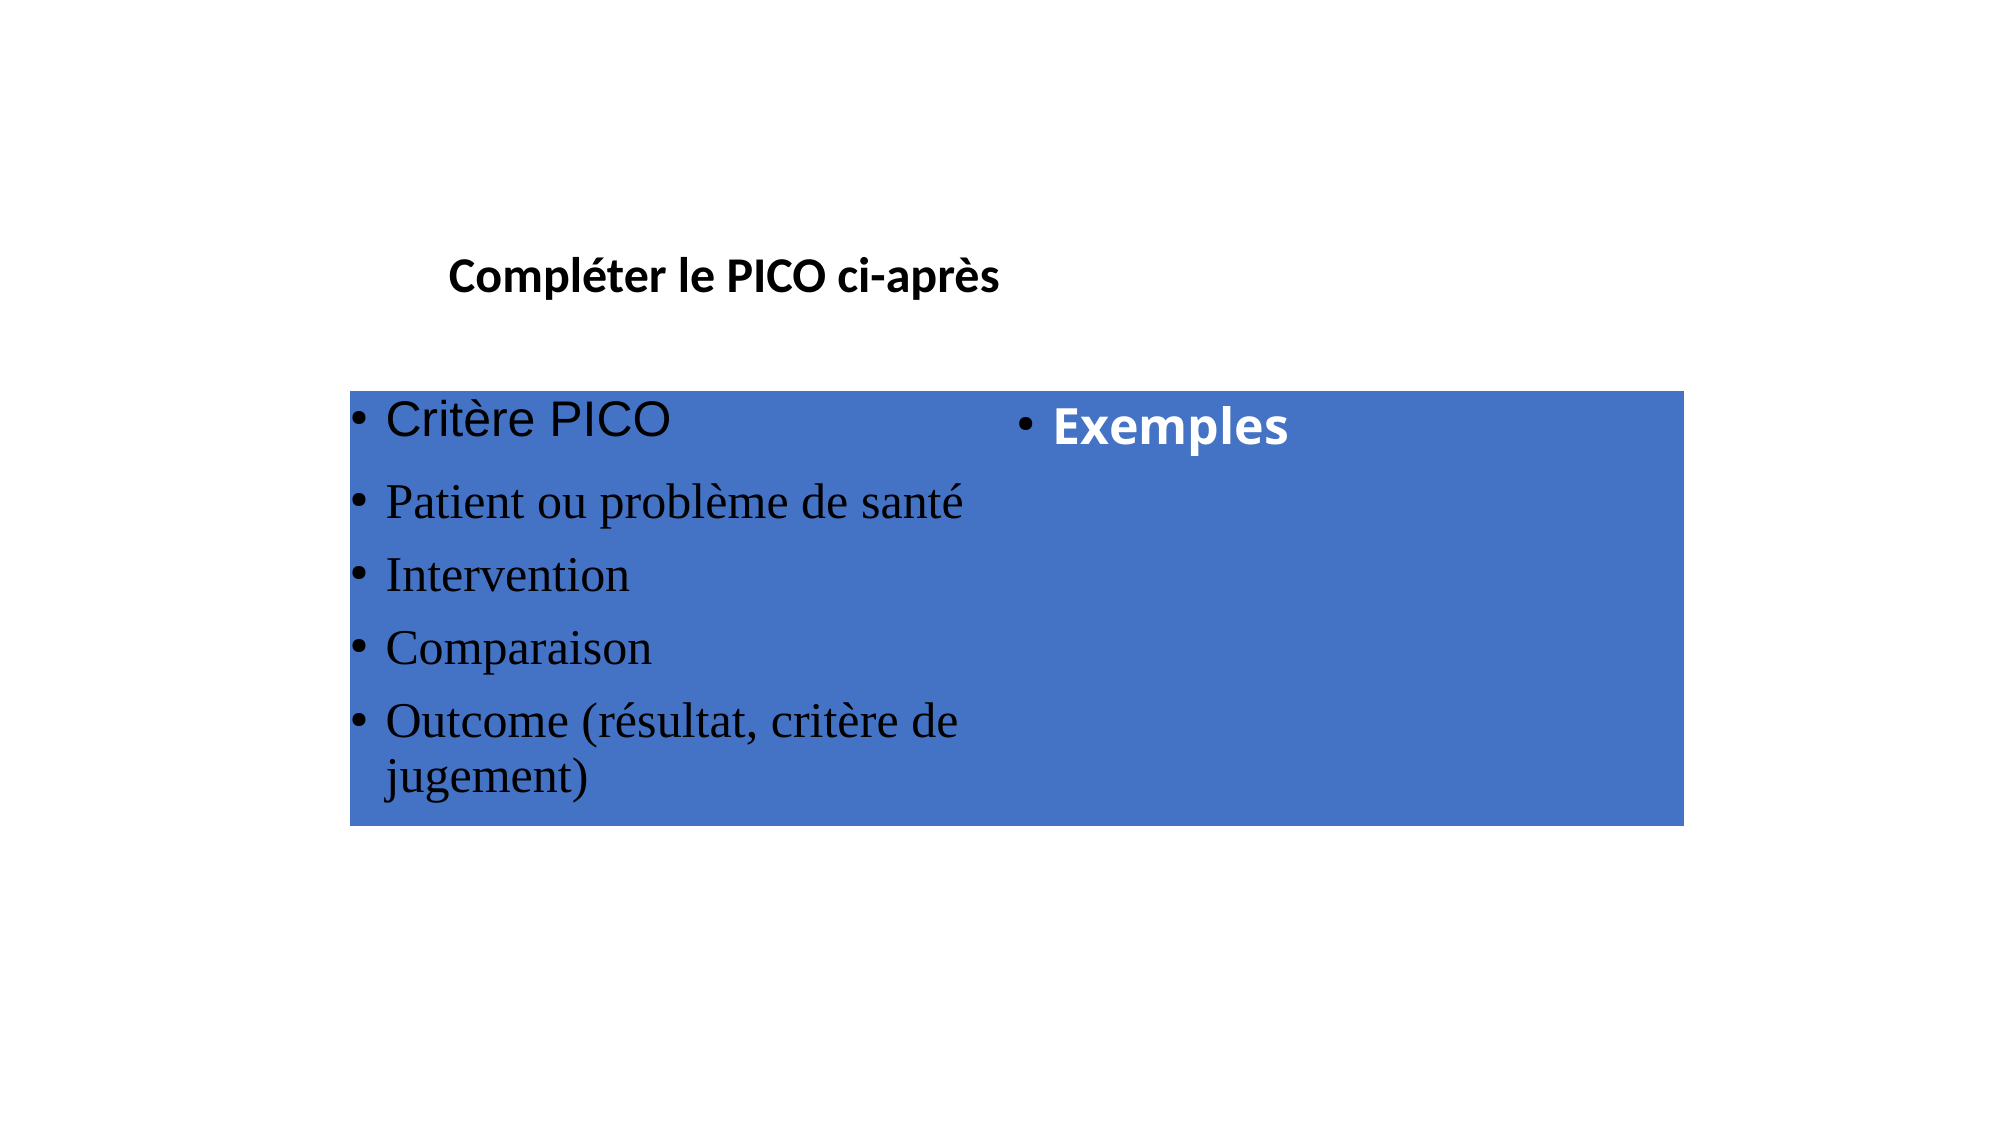

Compléter le PICO ci-après
| Critère PICO | Exemples |
| --- | --- |
| Patient ou problème de santé | |
| Intervention | |
| Comparaison | |
| Outcome (résultat, critère de jugement) | |